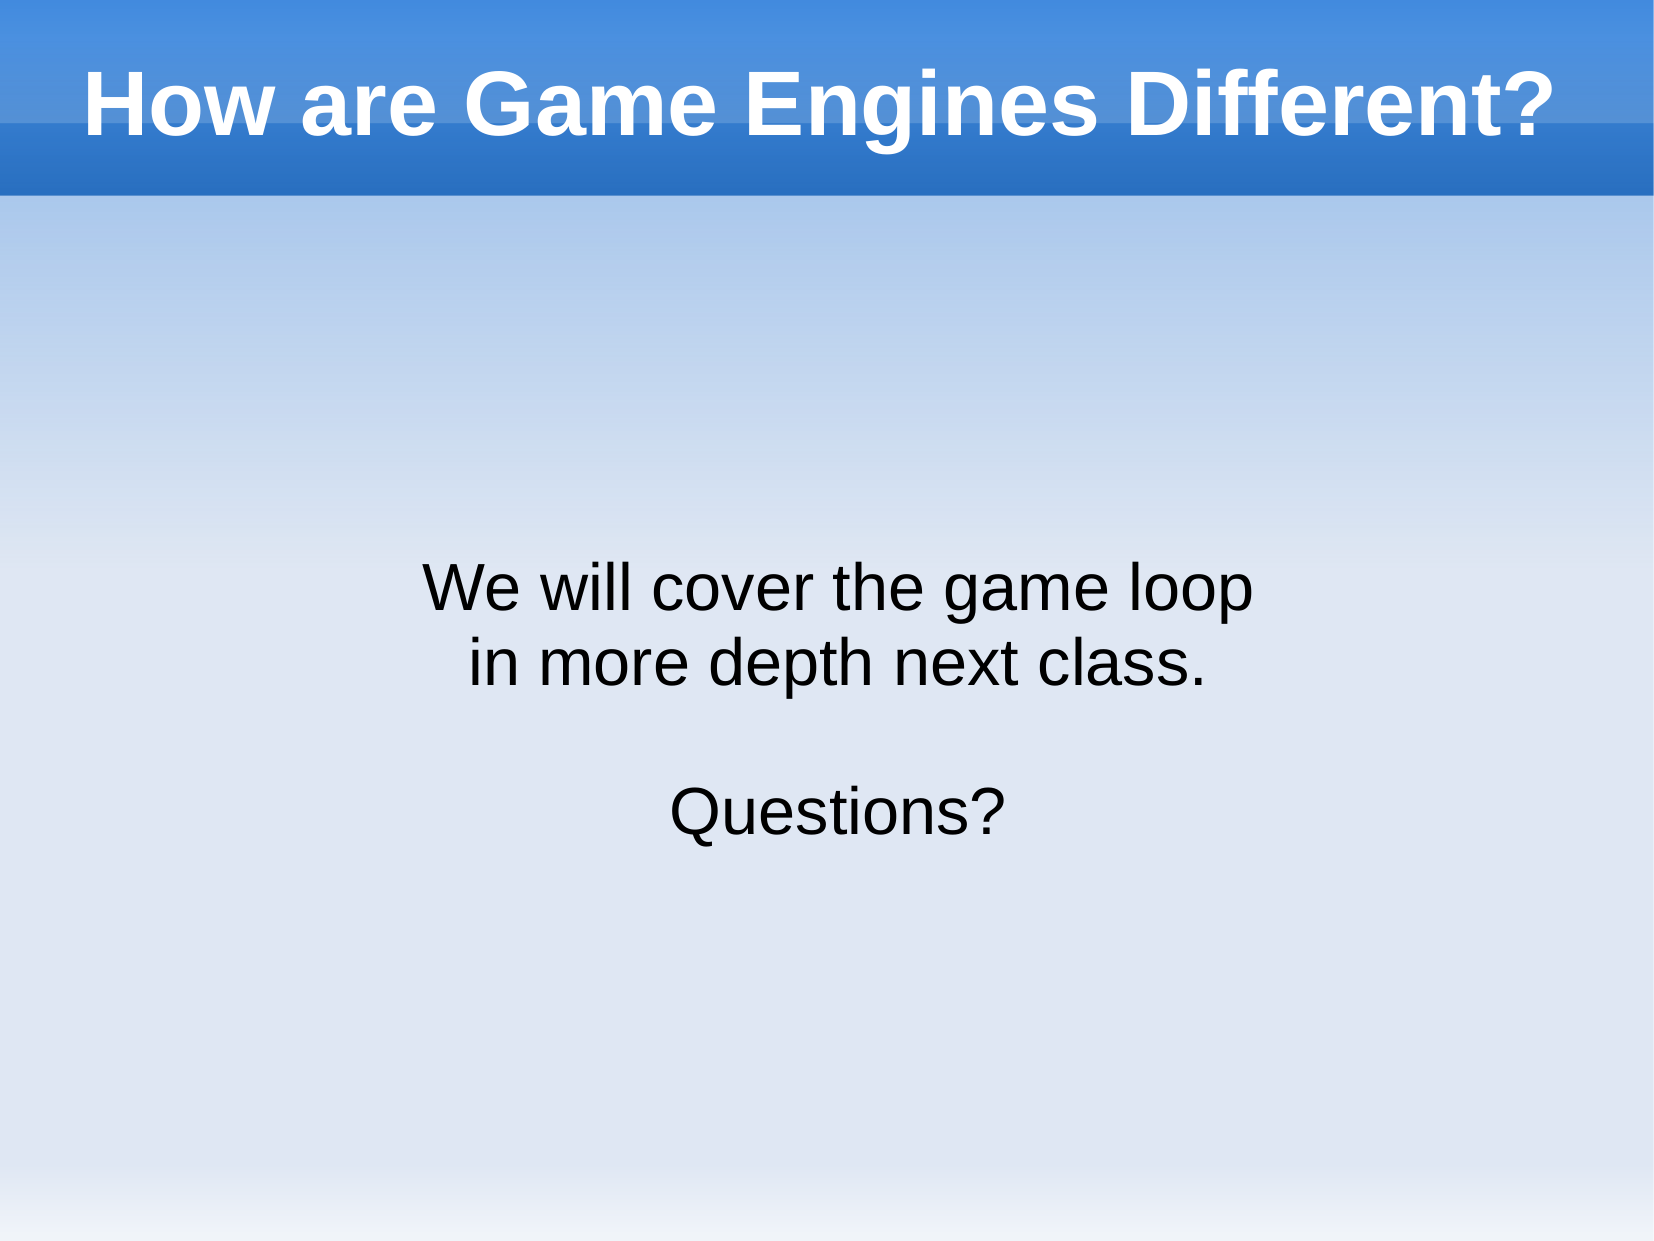

# How are Game Engines Different?
We will cover the game loop
in more depth next class.
Questions?